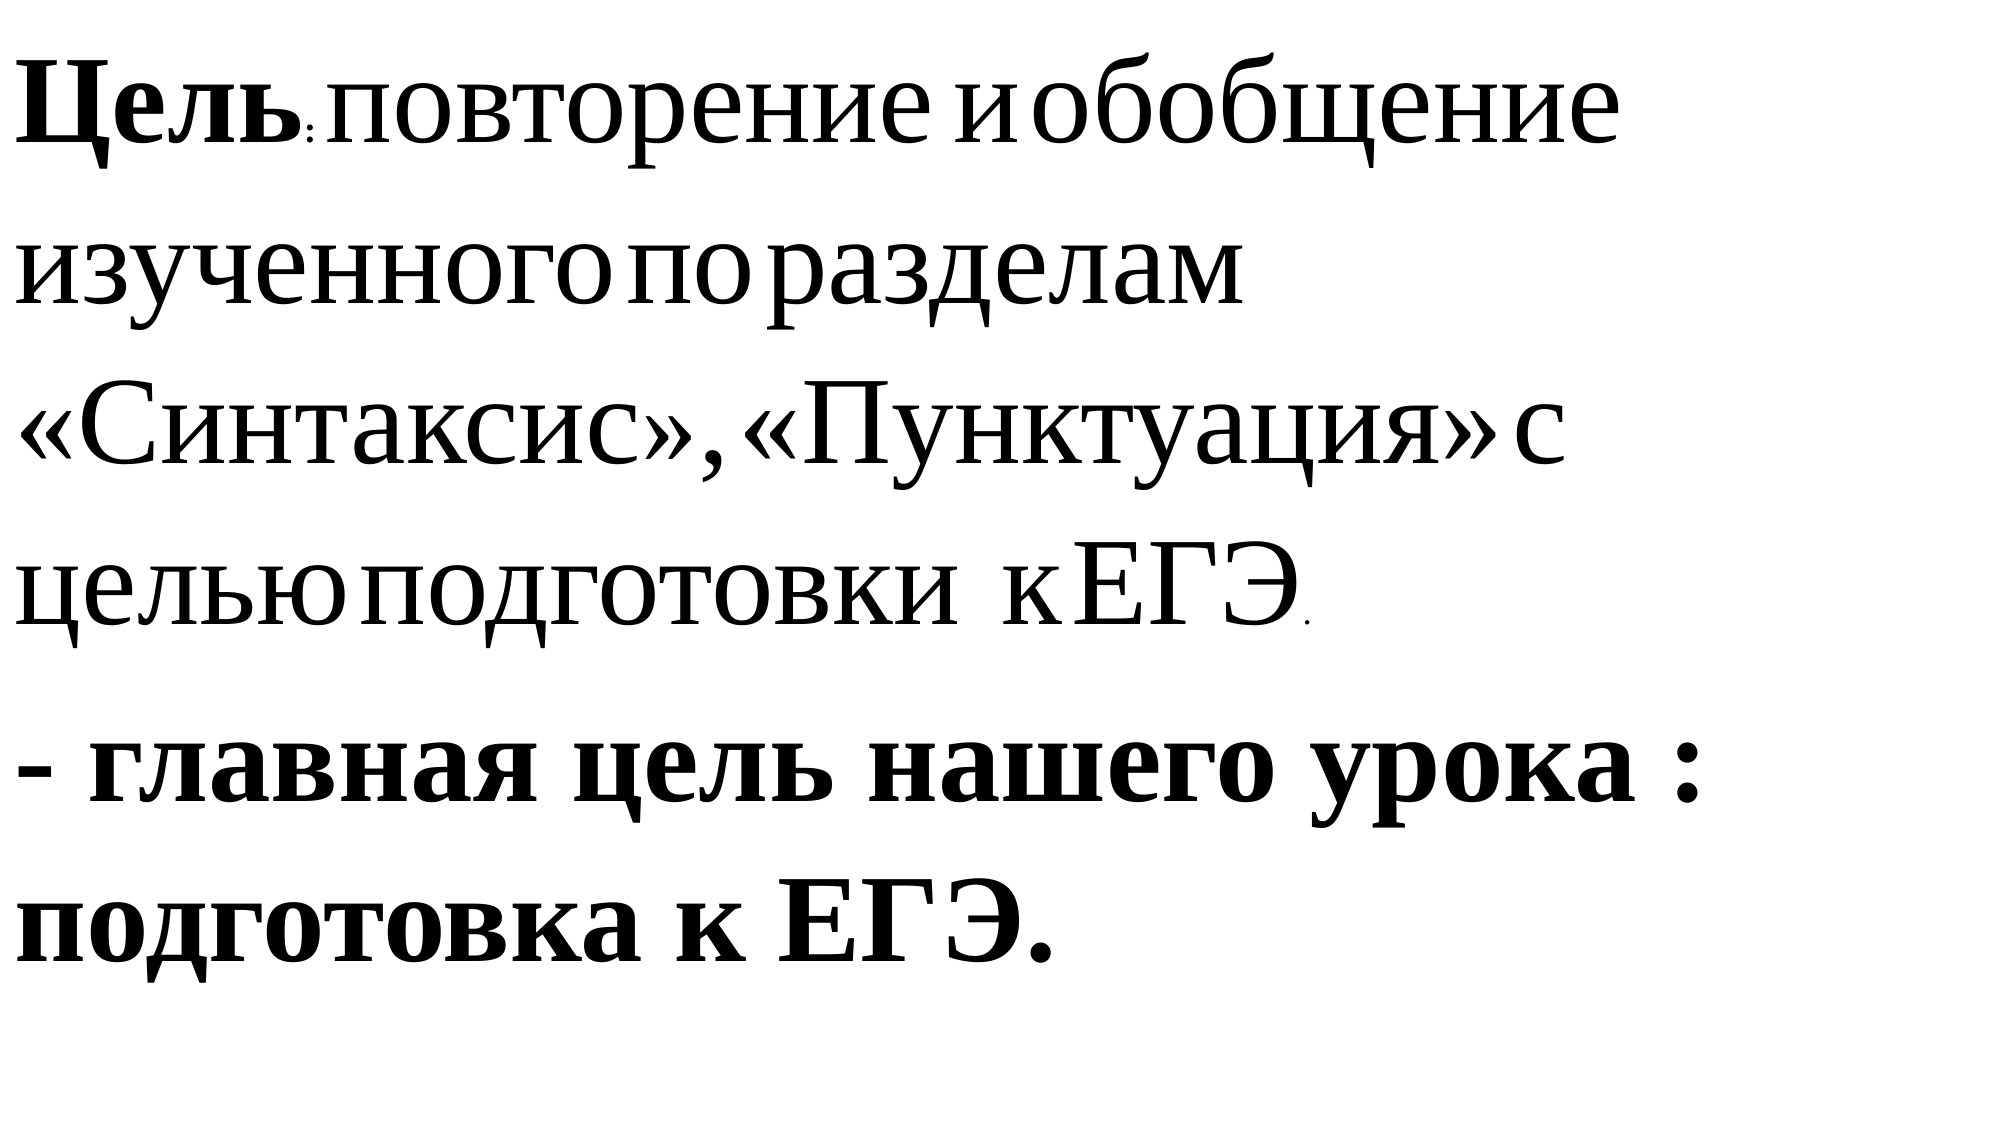

Цель: повторение и обобщение изученного по разделам «Синтаксис», «Пунктуация» с целью подготовки к ЕГЭ.
- главная цель нашего урока : подготовка к ЕГЭ.